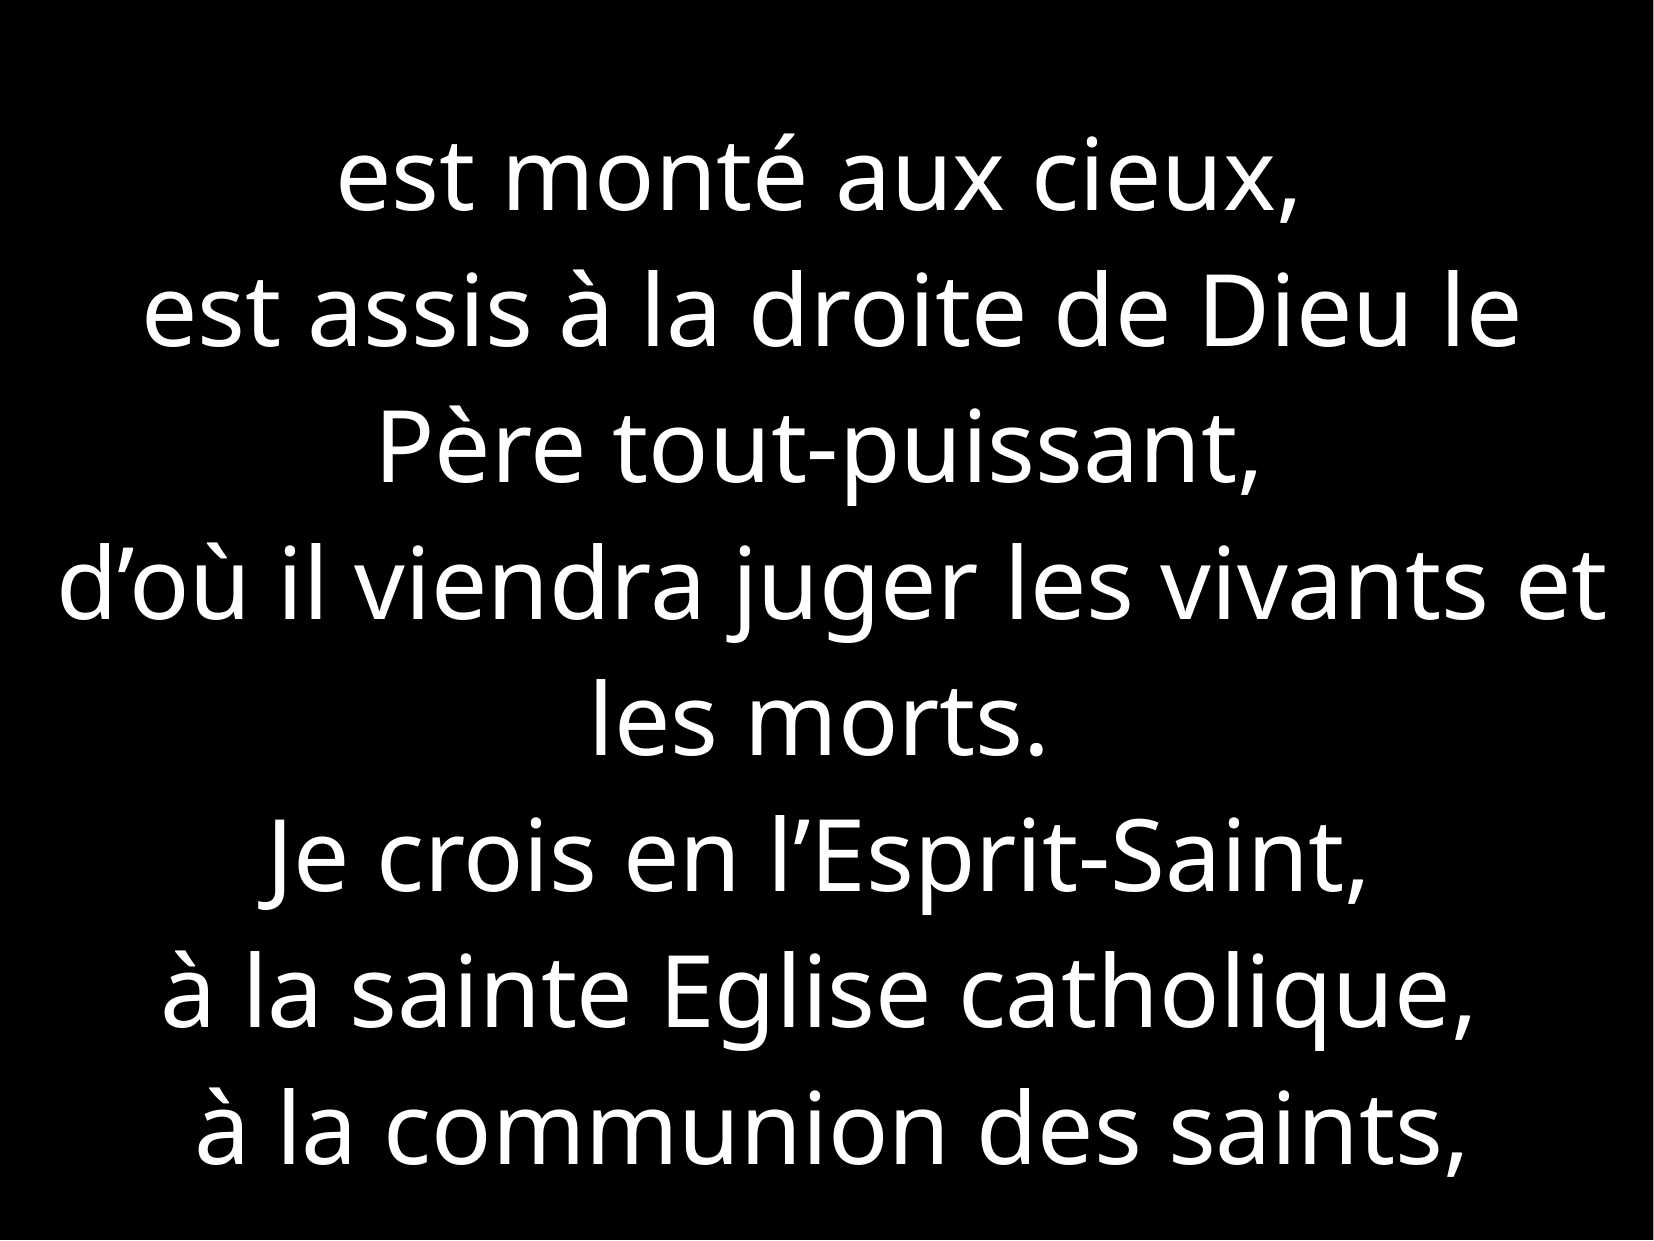

# est monté aux cieux,
est assis à la droite de Dieu le Père tout-puissant,
d’où il viendra juger les vivants et les morts.
Je crois en l’Esprit-Saint,
à la sainte Eglise catholique,
à la communion des saints,